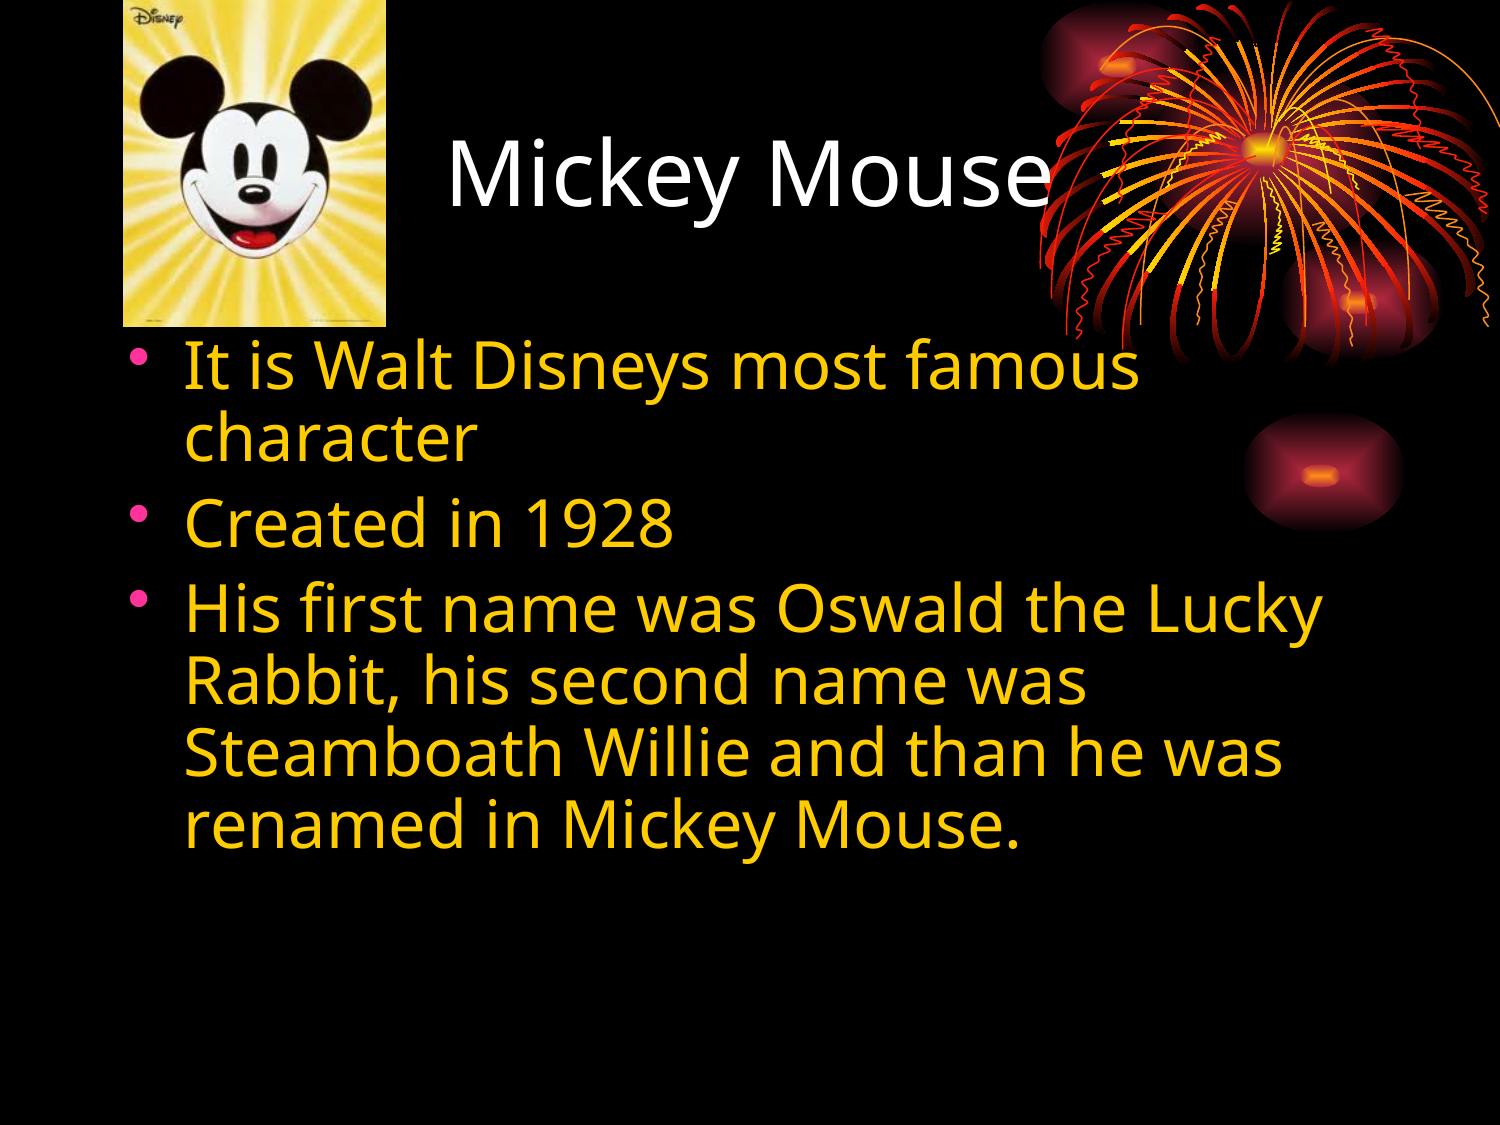

# Mickey Mouse
It is Walt Disneys most famous character
Created in 1928
His first name was Oswald the Lucky Rabbit, his second name was Steamboath Willie and than he was renamed in Mickey Mouse.